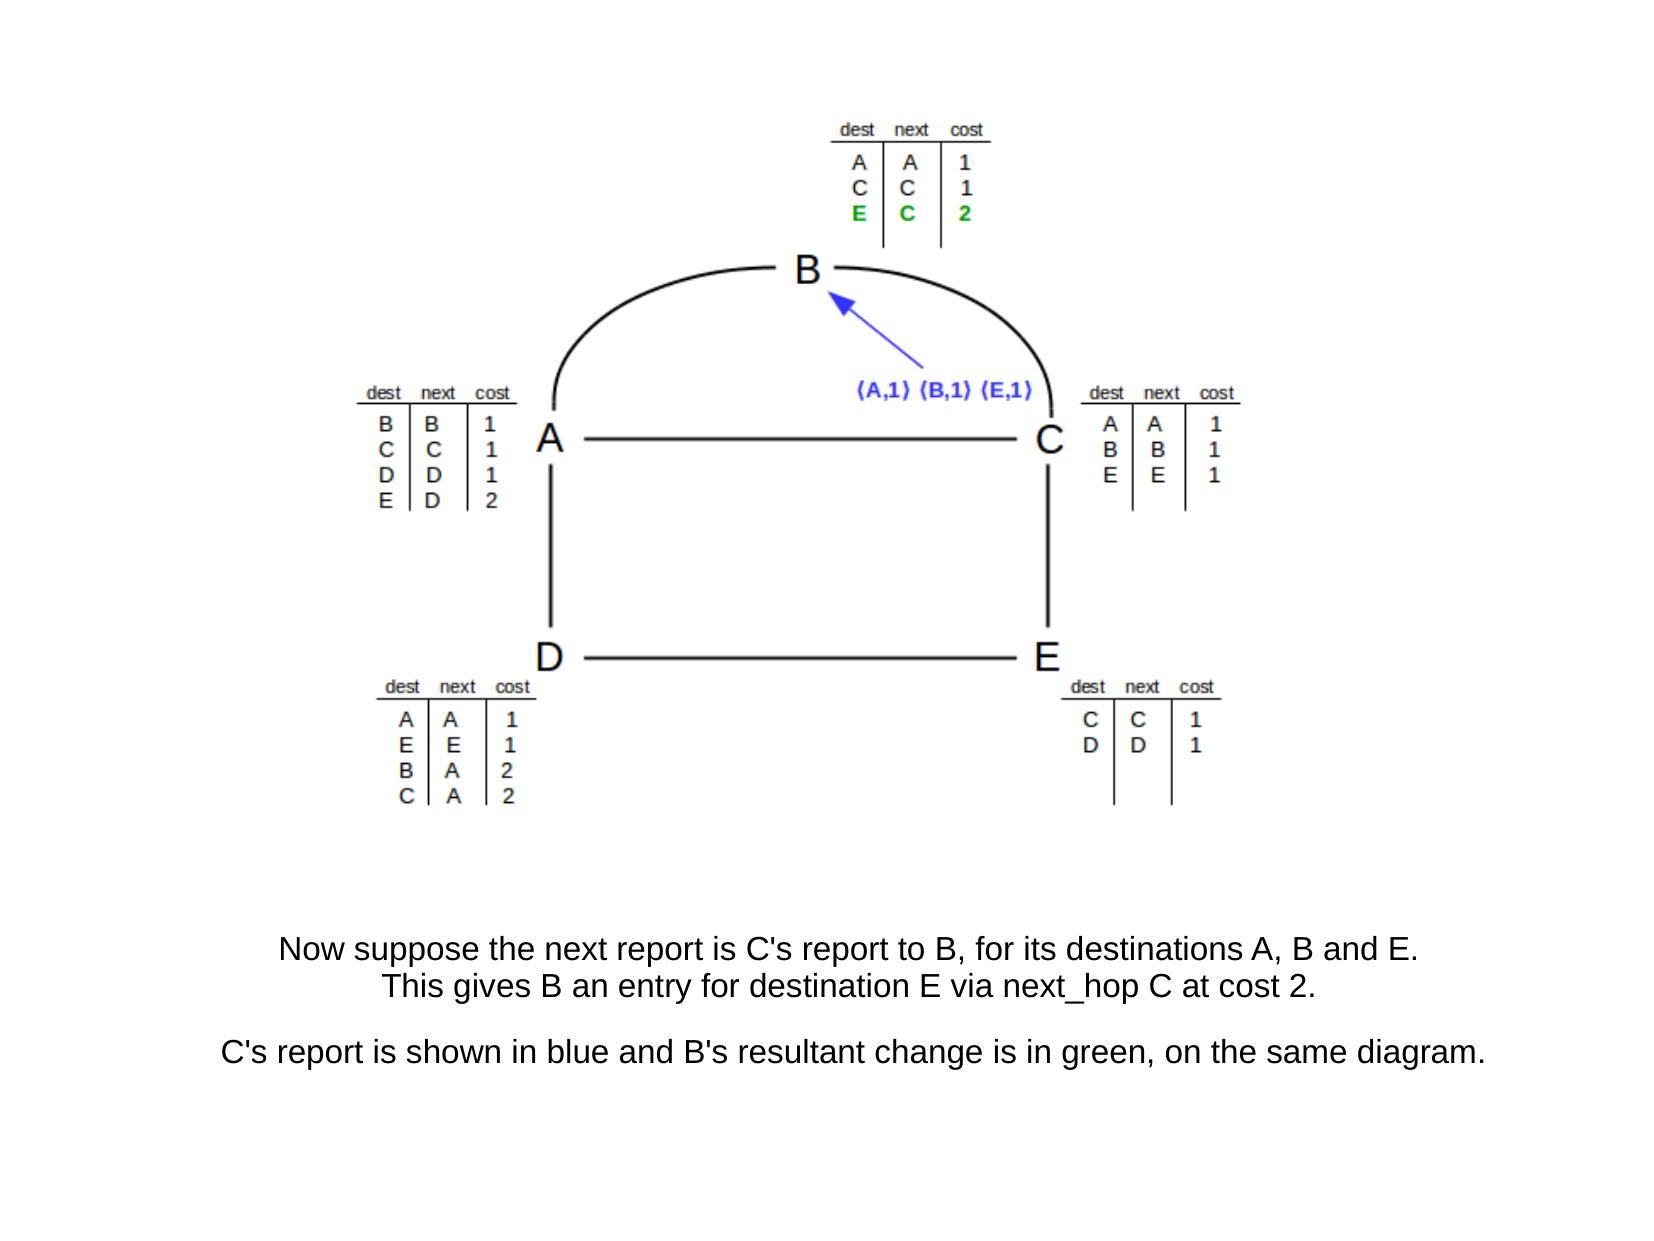

# Now suppose the next report is C's report to B, for its destinations A, B and E. This gives B an entry for destination E via next_hop C at cost 2.
C's report is shown in blue and B's resultant change is in green, on the same diagram.